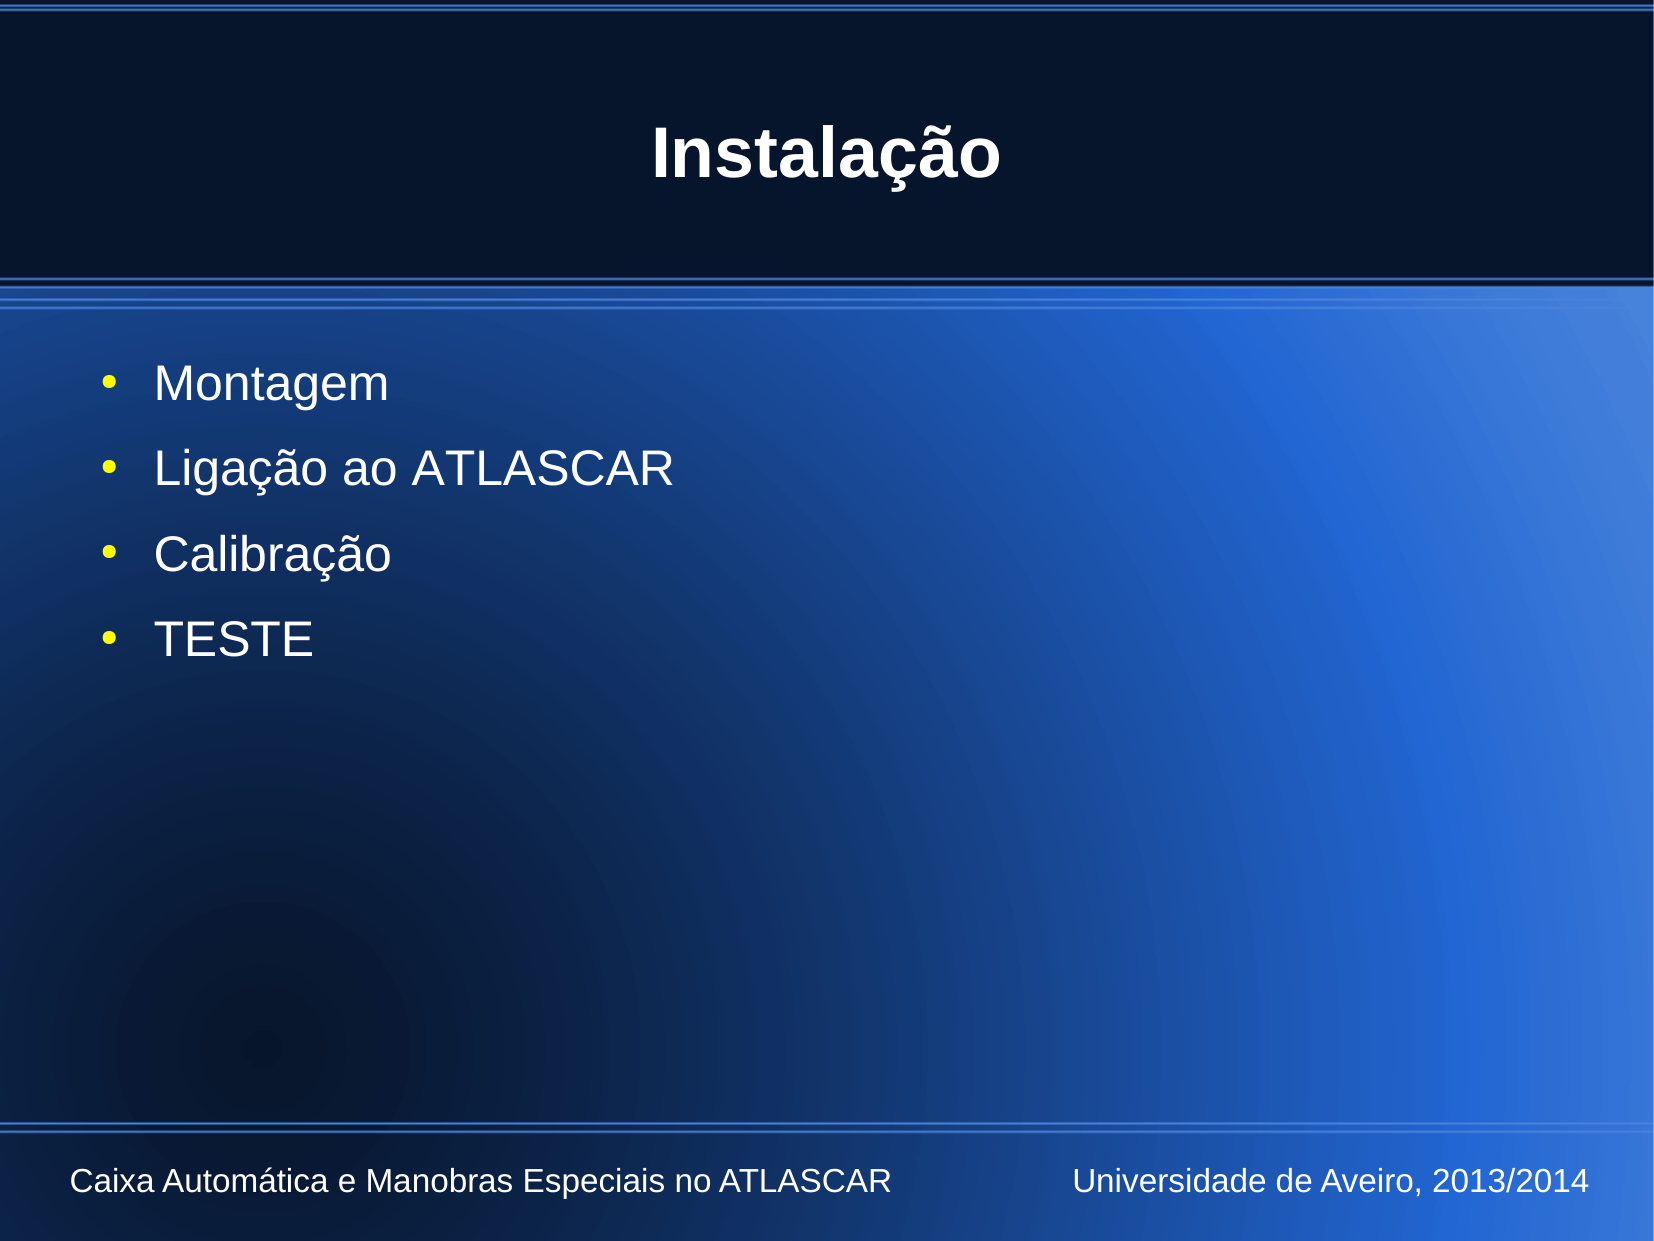

# Instalação
Montagem
Ligação ao ATLASCAR
Calibração
TESTE
Caixa Automática e Manobras Especiais no ATLASCAR
Universidade de Aveiro, 2013/2014